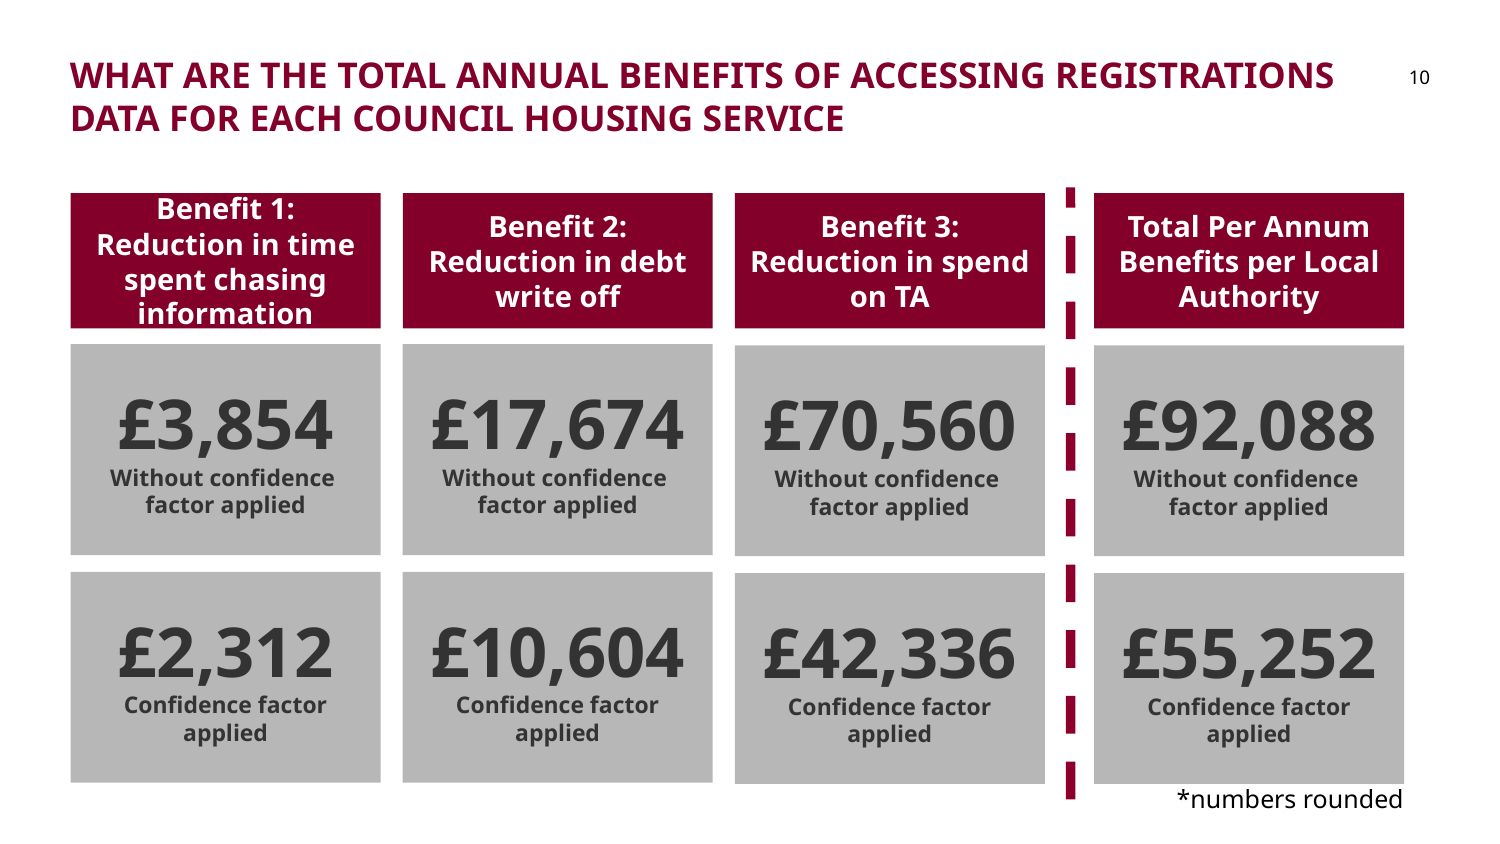

# WHAT ARE THE TOTAL ANNUAL BENEFITS OF ACCESSING REGISTRATIONS DATA FOR EACH COUNCIL HOUSING SERVICE
Benefit 1: Reduction in time spent chasing information
Benefit 2: Reduction in debt write off
Benefit 3: Reduction in spend on TA
Total Per Annum Benefits per Local Authority
£3,854
Without confidence
factor applied
£17,674
Without confidence
factor applied
£70,560
Without confidence
factor applied
£92,088
Without confidence
factor applied
£2,312
Confidence factor applied
£10,604
Confidence factor applied
£42,336
Confidence factor applied
£55,252
Confidence factor applied
*numbers rounded